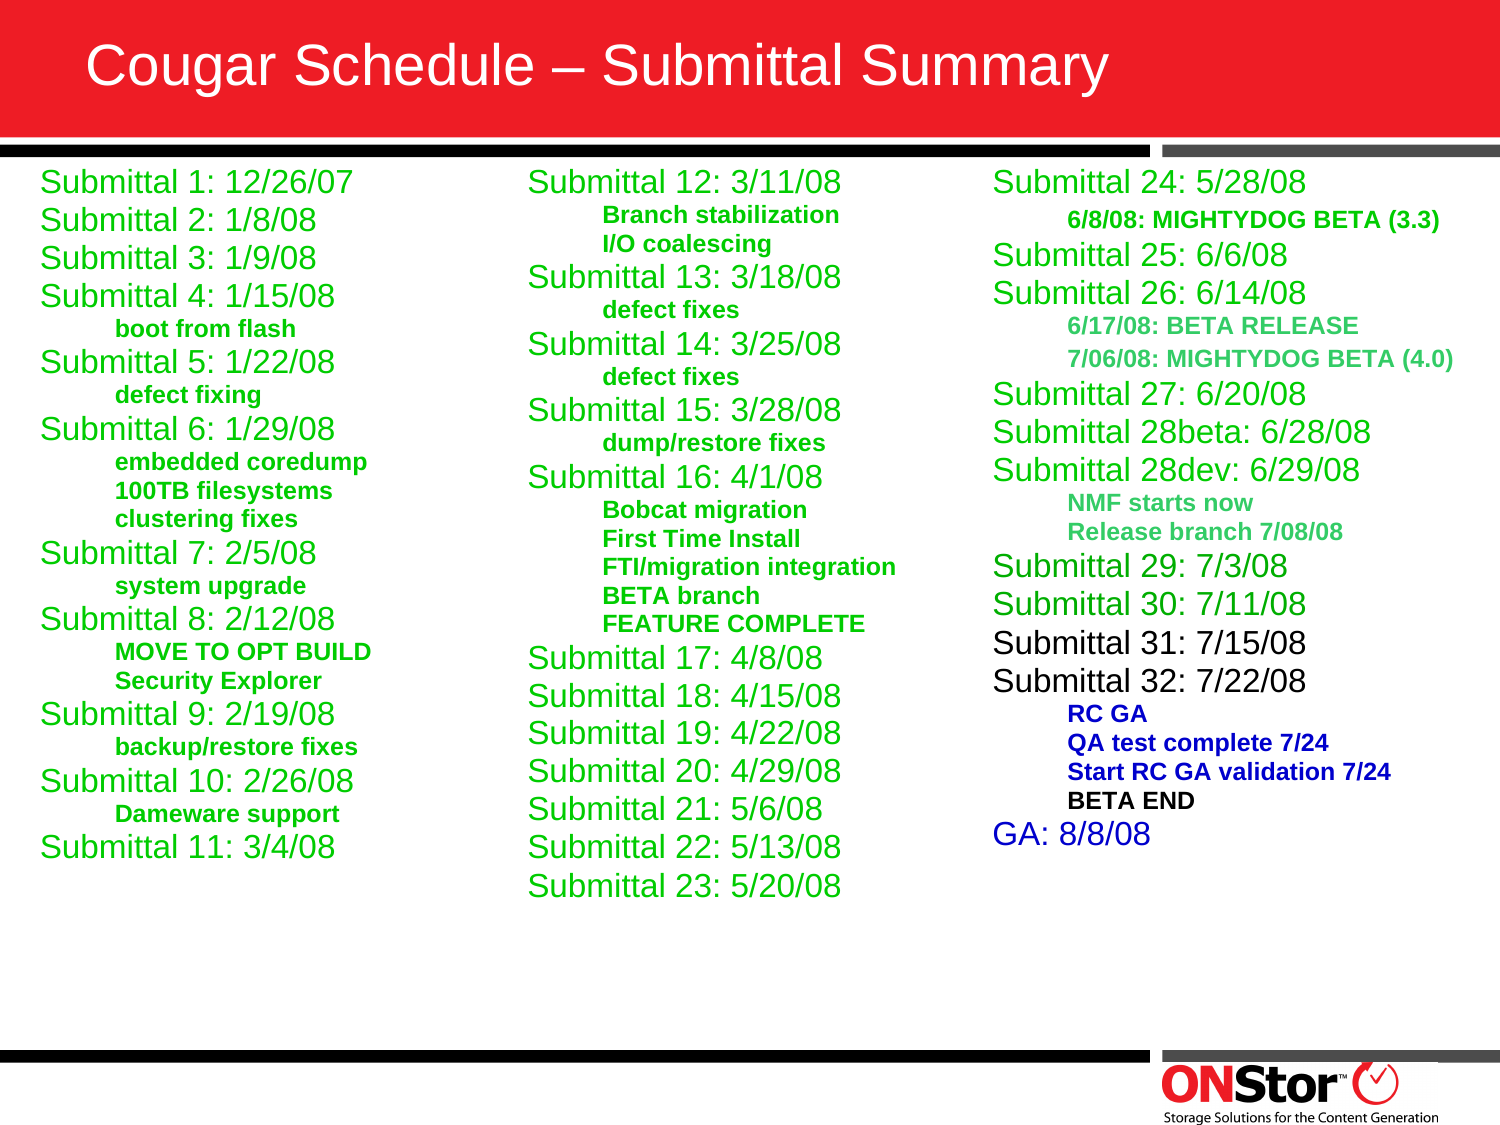

# Cougar Schedule – Submittal Summary
Submittal 1: 12/26/07
Submittal 2: 1/8/08
Submittal 3: 1/9/08
Submittal 4: 1/15/08
boot from flash
Submittal 5: 1/22/08
defect fixing
Submittal 6: 1/29/08
embedded coredump
100TB filesystems
clustering fixes
Submittal 7: 2/5/08
system upgrade
Submittal 8: 2/12/08
MOVE TO OPT BUILD
Security Explorer
Submittal 9: 2/19/08
backup/restore fixes
Submittal 10: 2/26/08
Dameware support
Submittal 11: 3/4/08
Submittal 12: 3/11/08
Branch stabilization
I/O coalescing
Submittal 13: 3/18/08
defect fixes
Submittal 14: 3/25/08
defect fixes
Submittal 15: 3/28/08
dump/restore fixes
Submittal 16: 4/1/08
Bobcat migration
First Time Install
FTI/migration integration
BETA branch
FEATURE COMPLETE
Submittal 17: 4/8/08
Submittal 18: 4/15/08
Submittal 19: 4/22/08
Submittal 20: 4/29/08
Submittal 21: 5/6/08
Submittal 22: 5/13/08
Submittal 23: 5/20/08
Submittal 24: 5/28/08
6/8/08: MIGHTYDOG BETA (3.3)‏
Submittal 25: 6/6/08
Submittal 26: 6/14/08
6/17/08: BETA RELEASE
7/06/08: MIGHTYDOG BETA (4.0)‏
Submittal 27: 6/20/08
Submittal 28beta: 6/28/08
Submittal 28dev: 6/29/08
NMF starts now
Release branch 7/08/08
Submittal 29: 7/3/08
Submittal 30: 7/11/08
Submittal 31: 7/15/08
Submittal 32: 7/22/08
RC GA
QA test complete 7/24
Start RC GA validation 7/24
BETA END
GA: 8/8/08